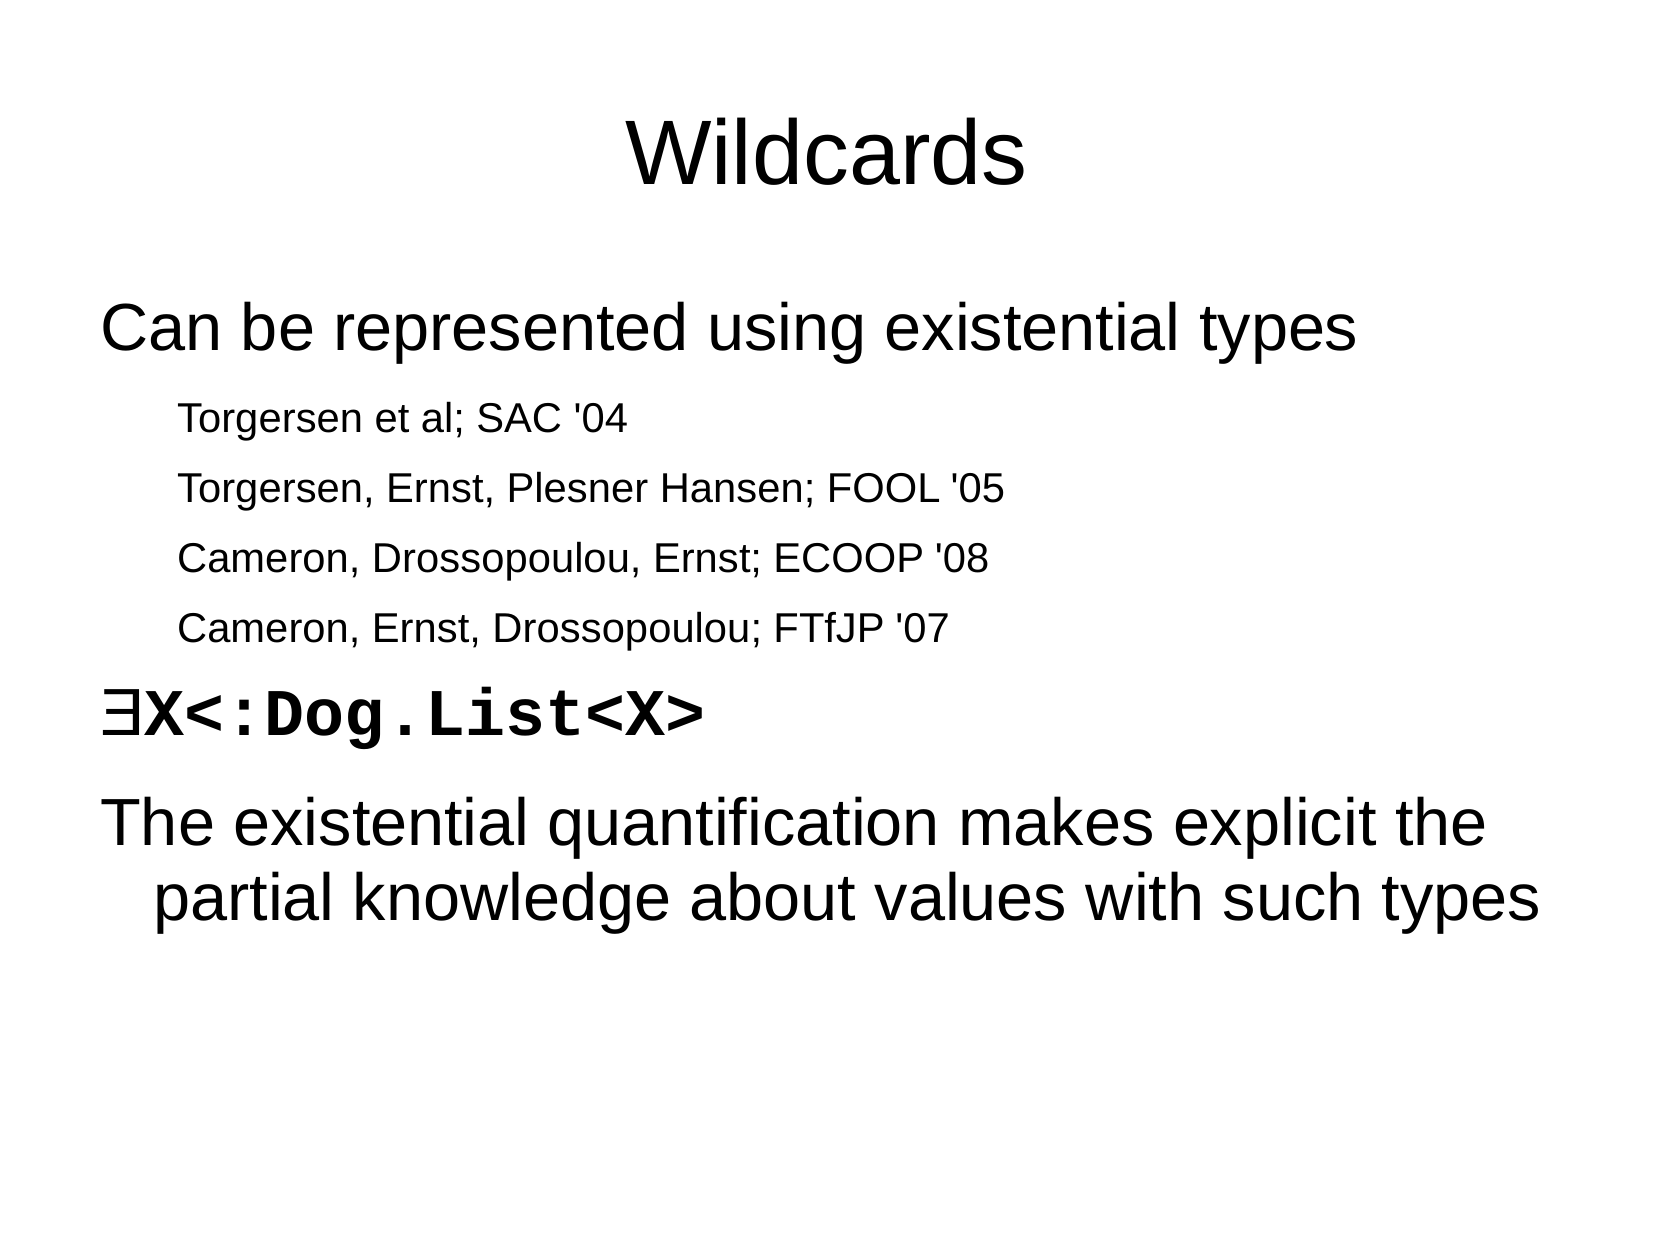

# Wildcards
Can be represented using existential types
Torgersen et al; SAC '04
Torgersen, Ernst, Plesner Hansen; FOOL '05
Cameron, Drossopoulou, Ernst; ECOOP '08
Cameron, Ernst, Drossopoulou; FTfJP '07
ƎX<:Dog.List<X>
The existential quantification makes explicit the partial knowledge about values with such types